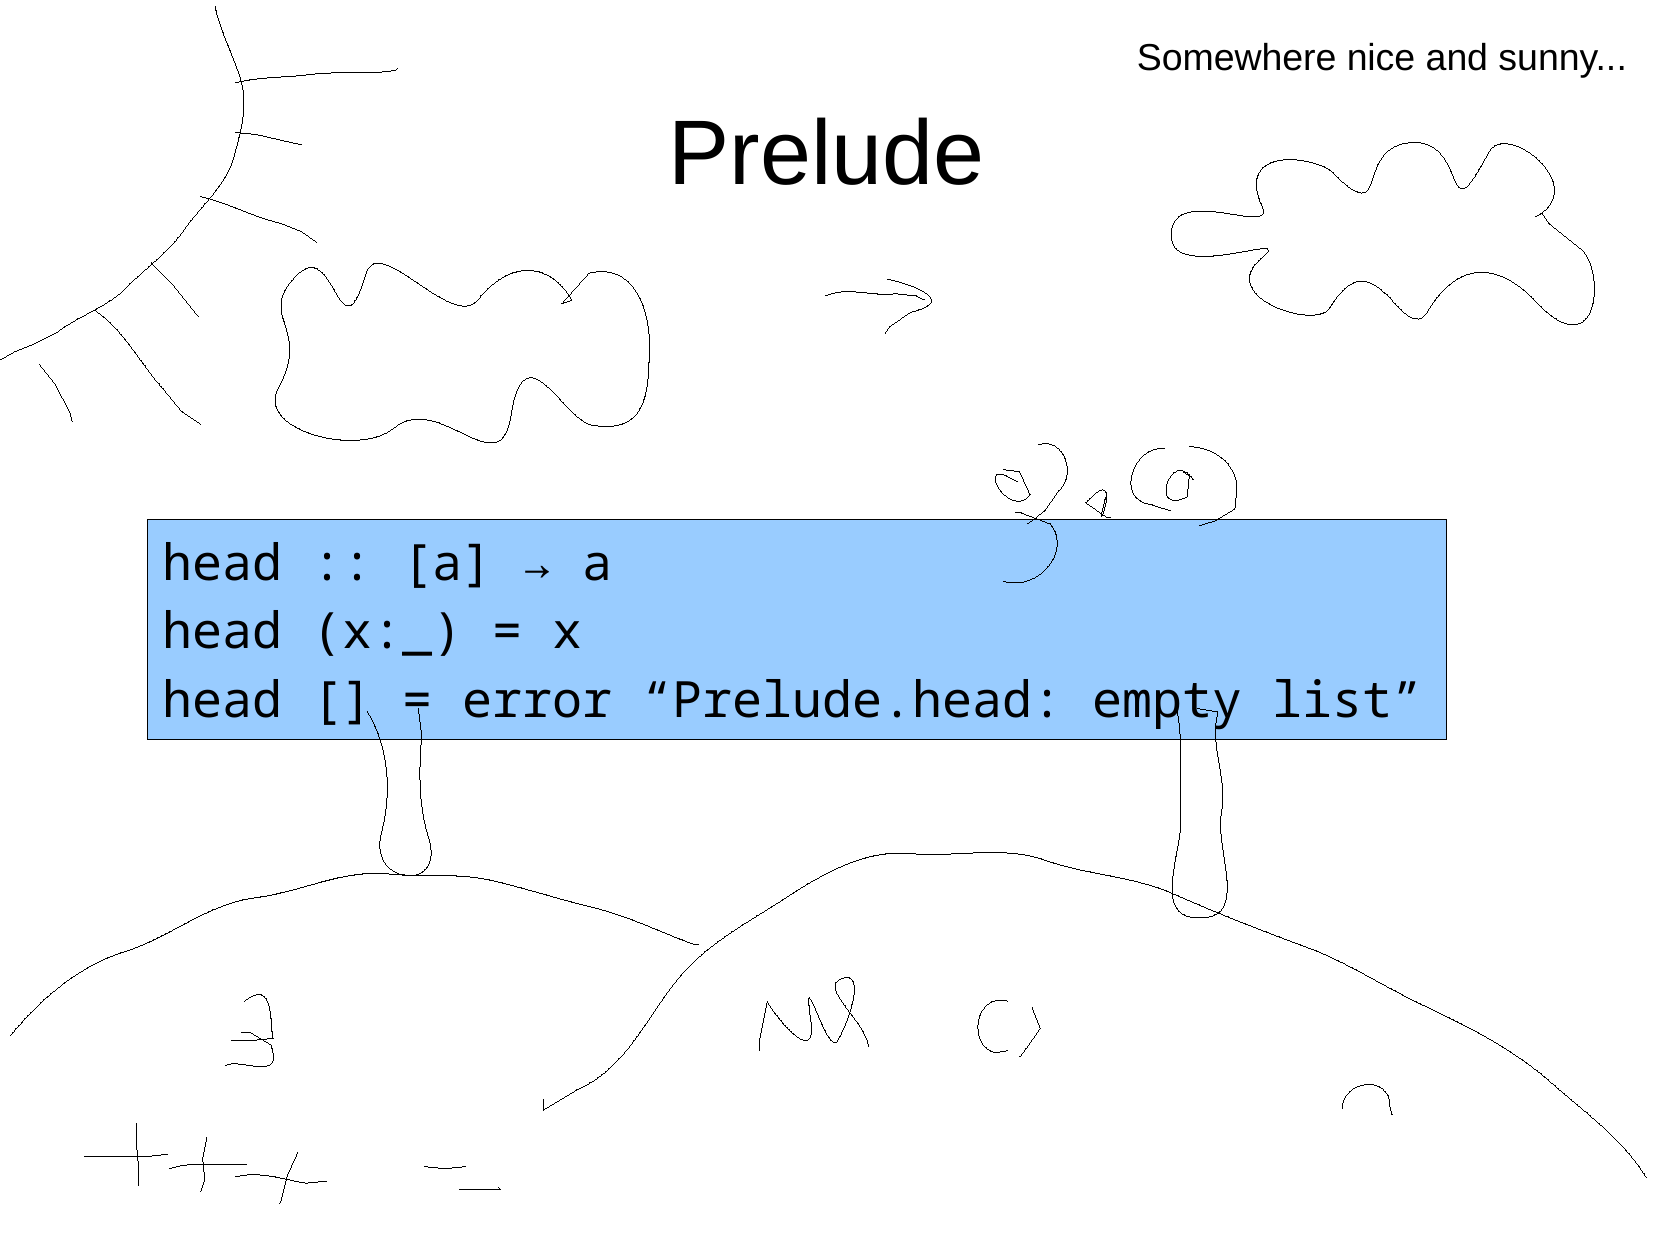

Somewhere nice and sunny...
# Prelude
head :: [a] → a
head (x:_) = x
head [] = error “Prelude.head: empty list”